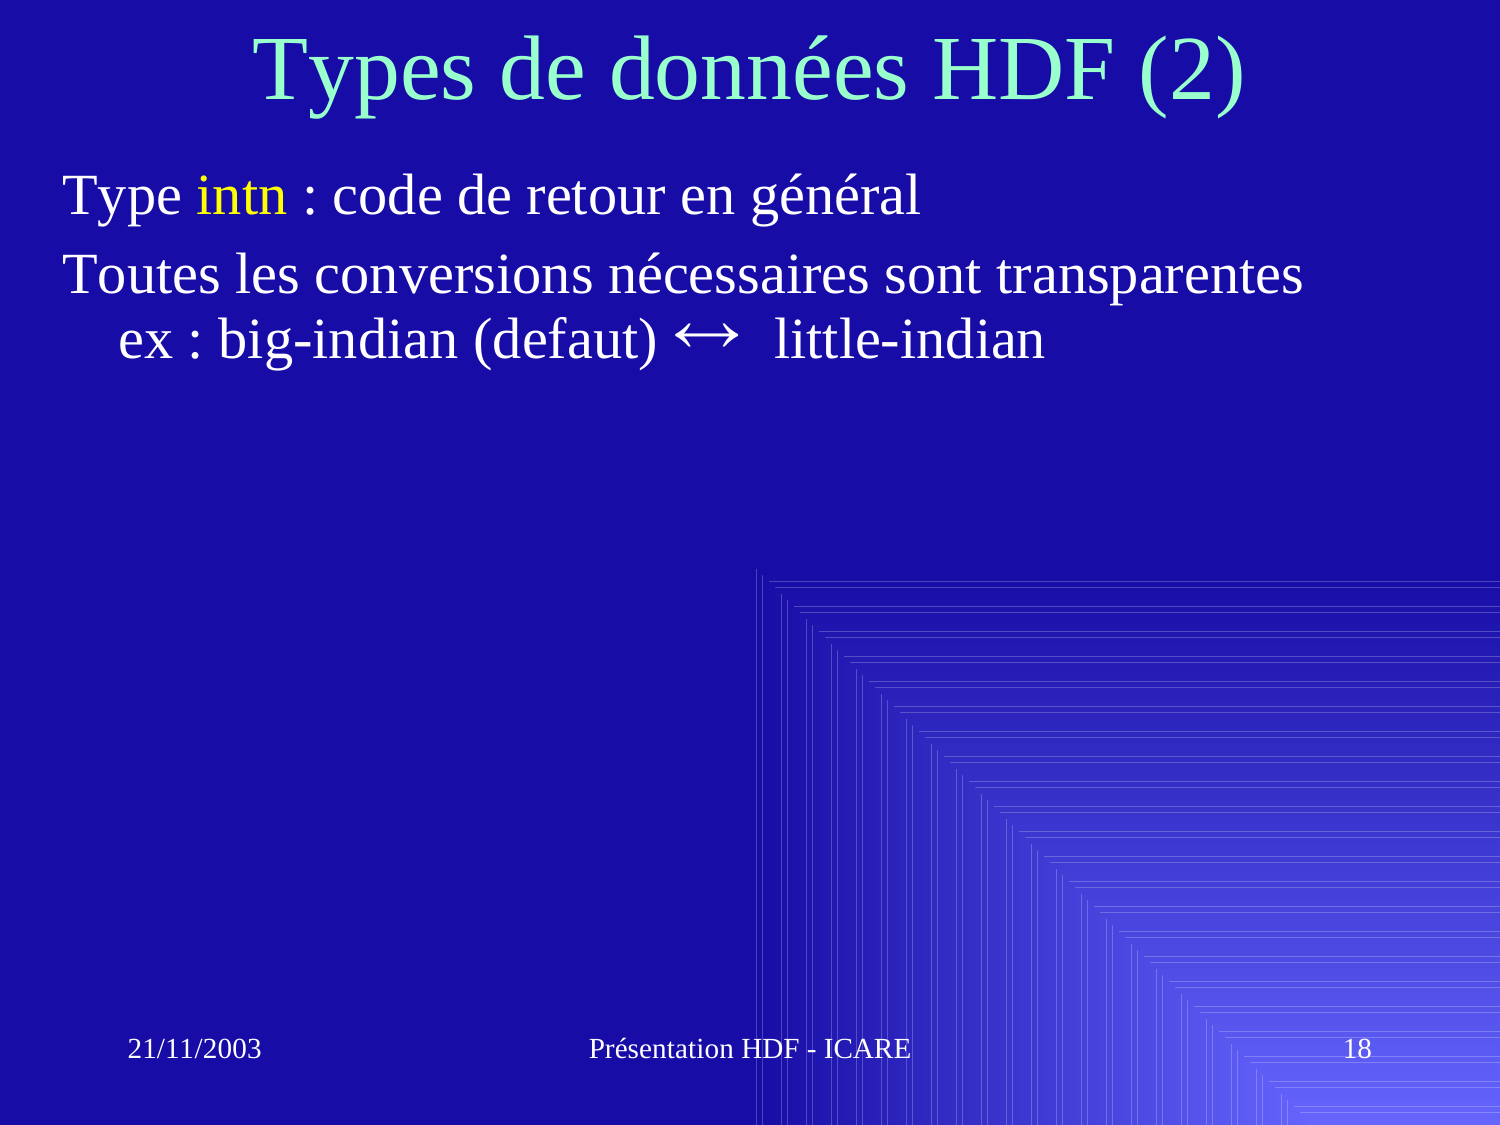

# Types de données HDF (2)
Type intn : code de retour en général
Toutes les conversions nécessaires sont transparentes
ex : big-indian (defaut) little-indian
21/11/2003
Présentation HDF - ICARE
18